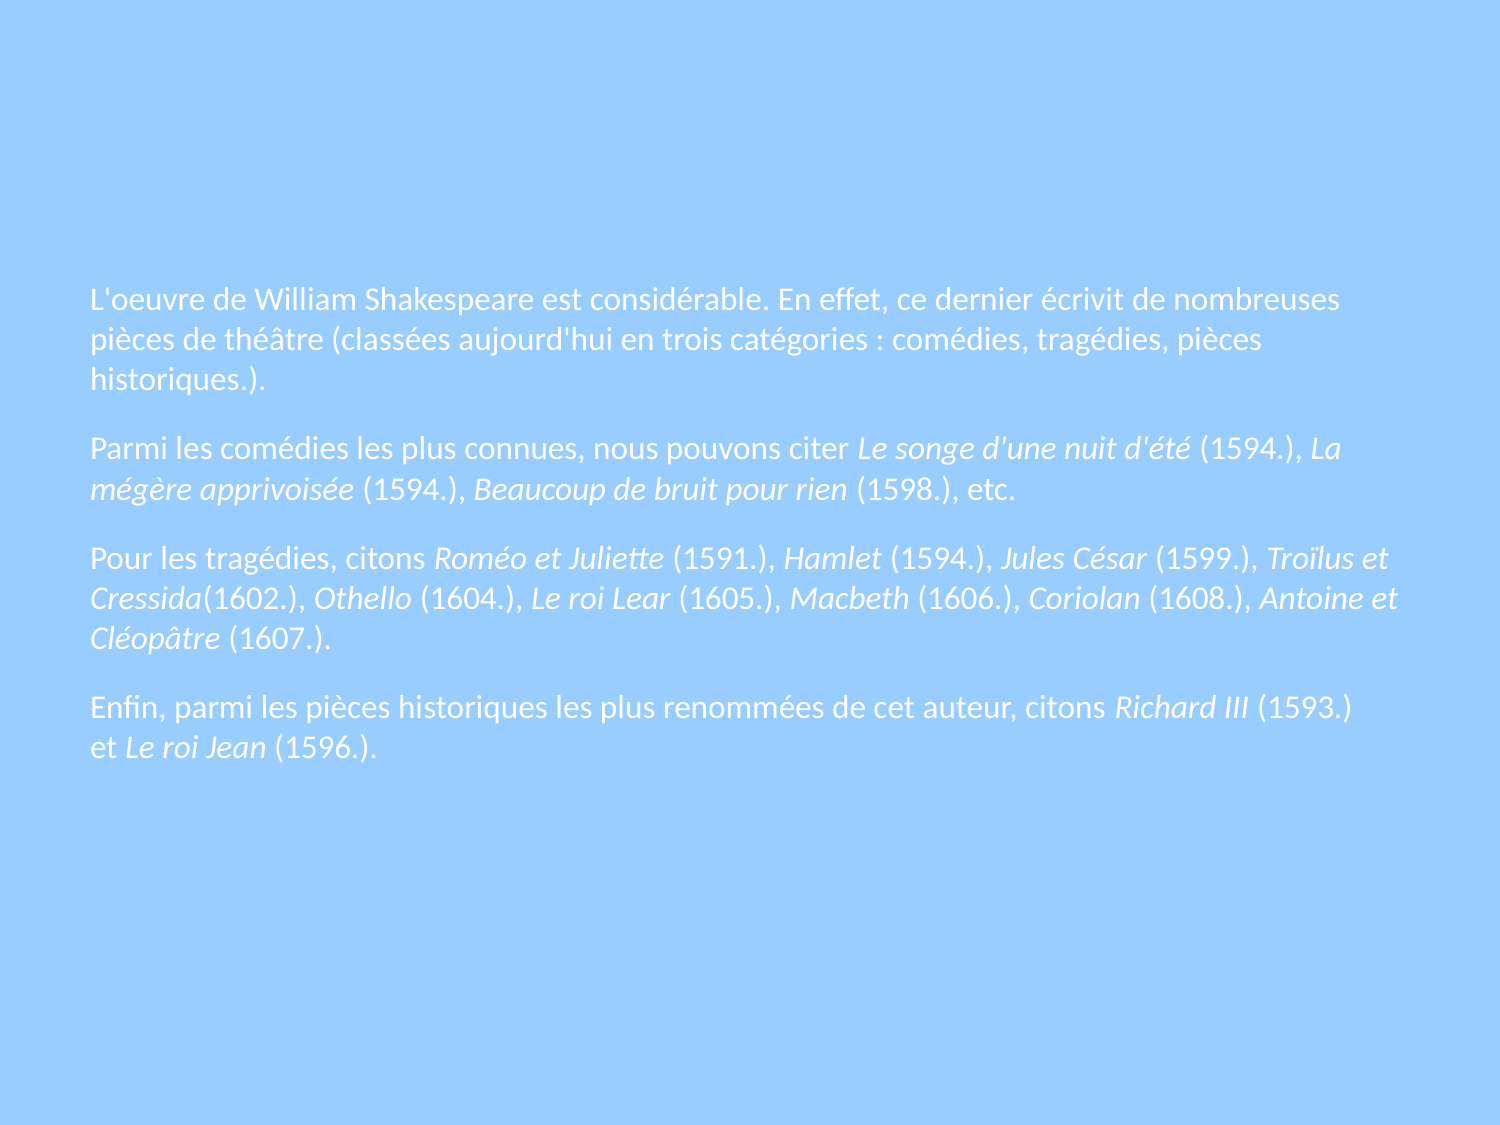

# L'oeuvre de William Shakespeare est considérable. En effet, ce dernier écrivit de nombreuses pièces de théâtre (classées aujourd'hui en trois catégories : comédies, tragédies, pièces historiques.).
Parmi les comédies les plus connues, nous pouvons citer Le songe d'une nuit d'été (1594.), La mégère apprivoisée (1594.), Beaucoup de bruit pour rien (1598.), etc.
Pour les tragédies, citons Roméo et Juliette (1591.), Hamlet (1594.), Jules César (1599.), Troïlus et Cressida(1602.), Othello (1604.), Le roi Lear (1605.), Macbeth (1606.), Coriolan (1608.), Antoine et Cléopâtre (1607.).
Enfin, parmi les pièces historiques les plus renommées de cet auteur, citons Richard III (1593.) et Le roi Jean (1596.).